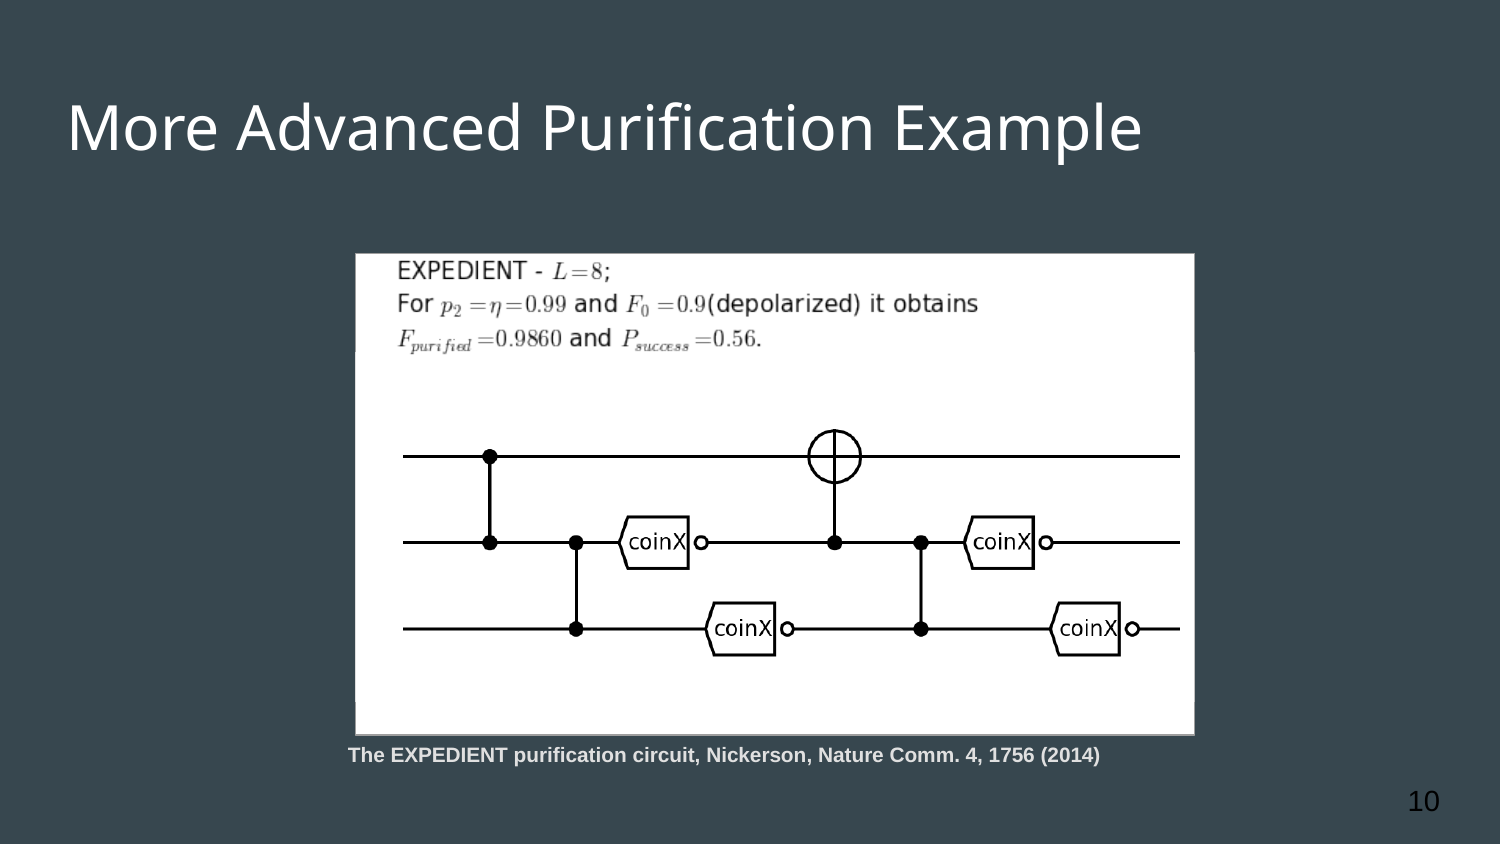

# More Advanced Purification Example
 The EXPEDIENT purification circuit, Nickerson, Nature Comm. 4, 1756 (2014)